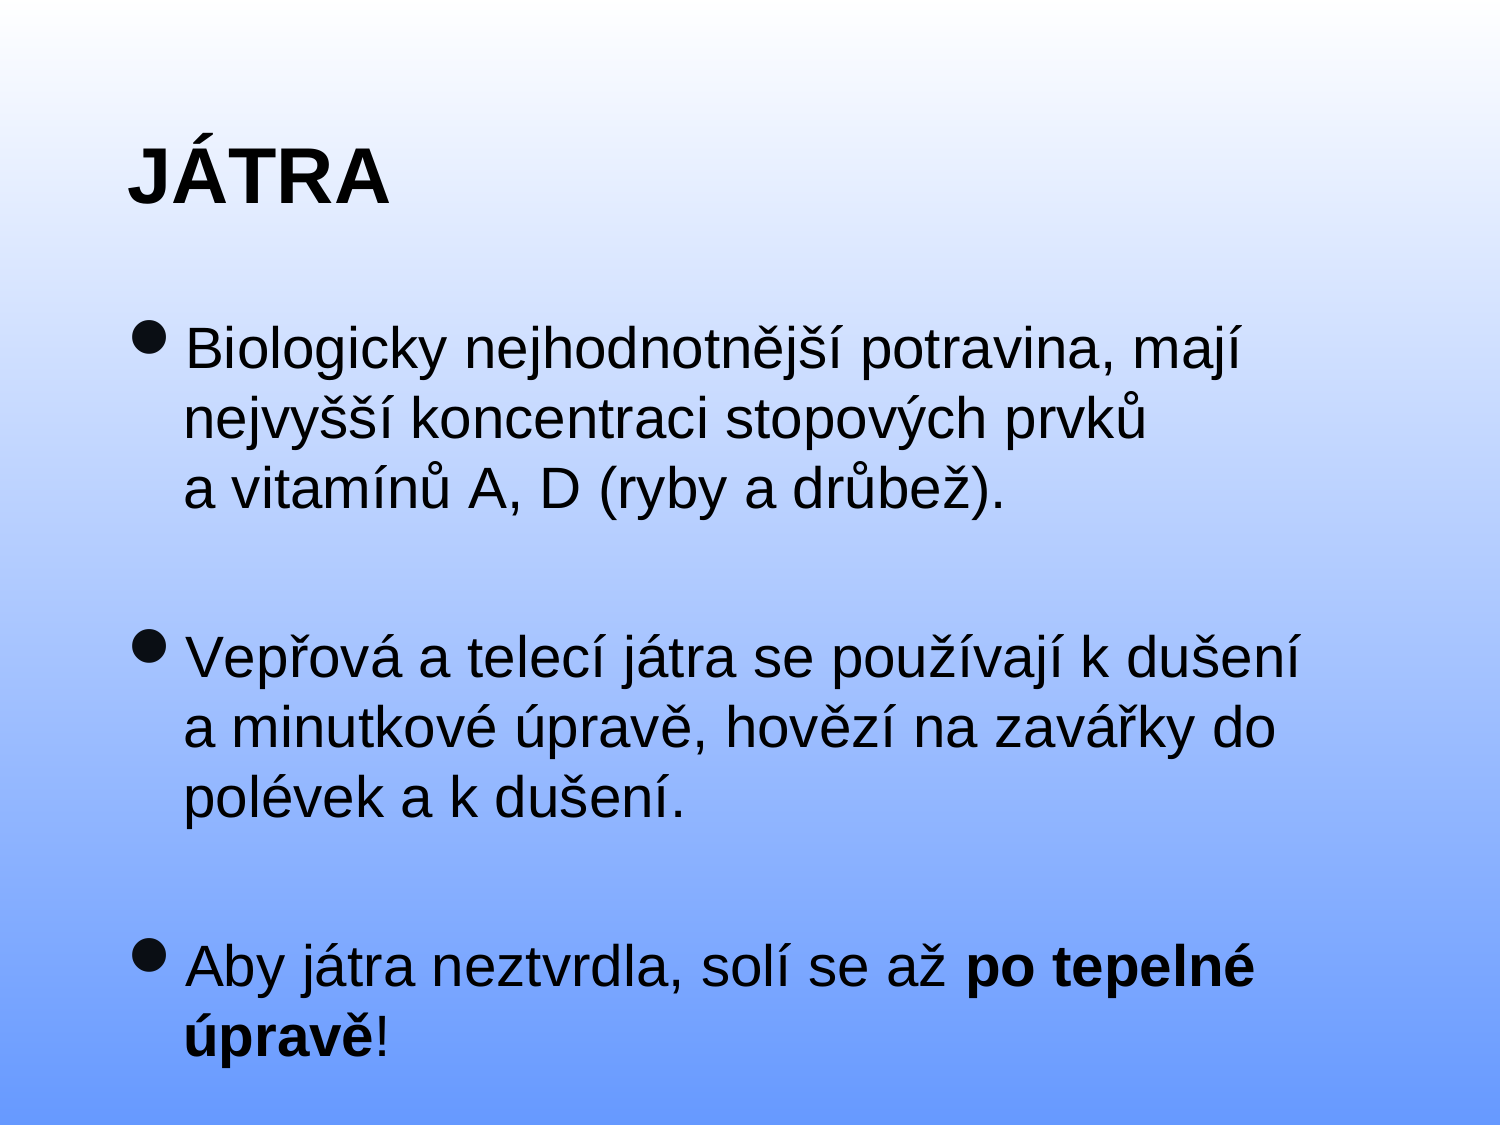

# JÁTRA
Biologicky nejhodnotnější potravina, mají nejvyšší koncentraci stopových prvků
a vitamínů A, D (ryby a drůbež).
Vepřová a telecí játra se používají k dušení
a minutkové úpravě, hovězí na zavářky do polévek a k dušení.
Aby játra neztvrdla, solí se až po tepelné úpravě!